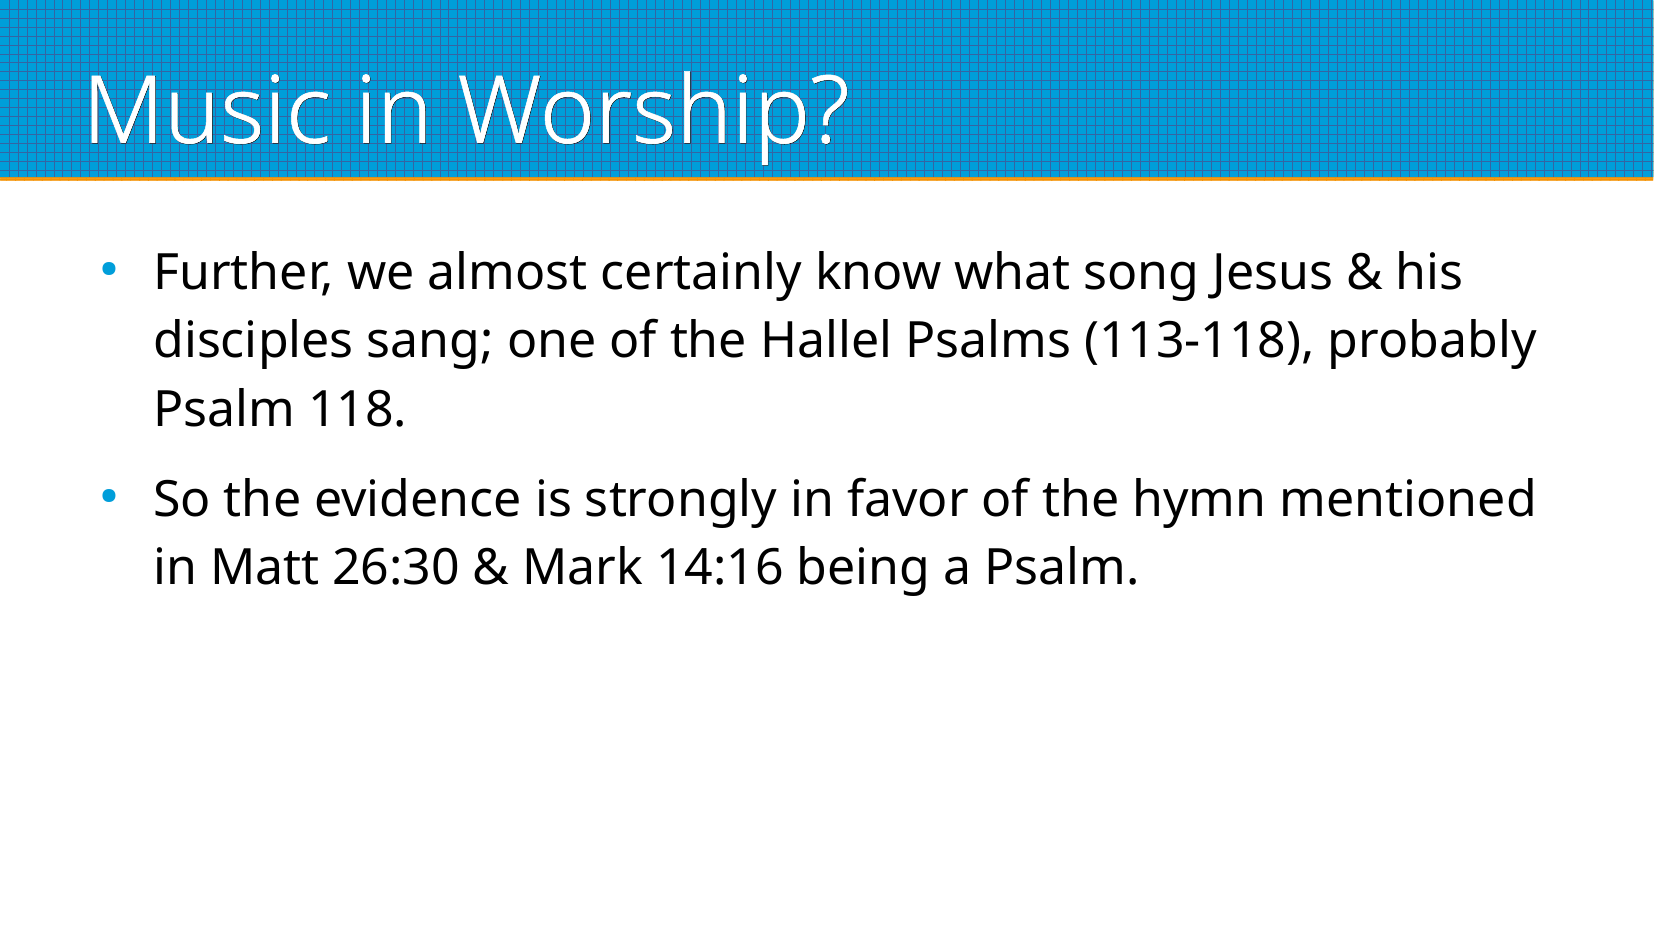

# Music in Worship?
Further, we almost certainly know what song Jesus & his disciples sang; one of the Hallel Psalms (113-118), probably Psalm 118.
So the evidence is strongly in favor of the hymn mentioned in Matt 26:30 & Mark 14:16 being a Psalm.